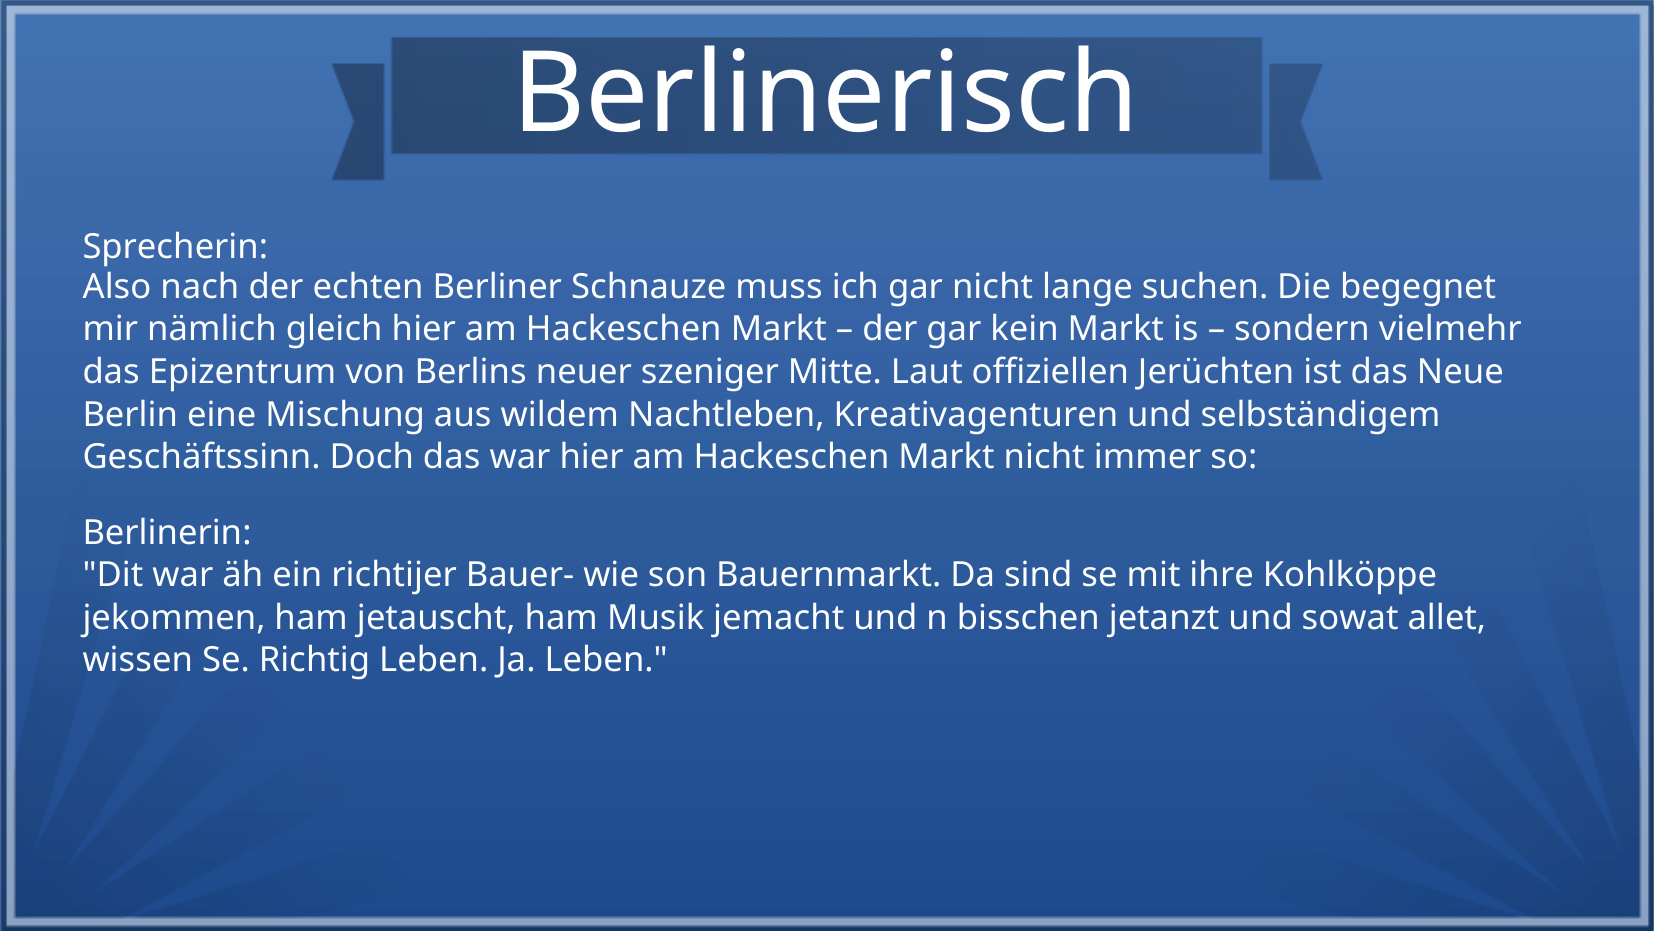

# Berlinerisch
Sprecherin:
Also nach der echten Berliner Schnauze muss ich gar nicht lange suchen. Die begegnet
mir nämlich gleich hier am Hackeschen Markt – der gar kein Markt is – sondern vielmehr
das Epizentrum von Berlins neuer szeniger Mitte. Laut offiziellen Jerüchten ist das Neue
Berlin eine Mischung aus wildem Nachtleben, Kreativagenturen und selbständigem
Geschäftssinn. Doch das war hier am Hackeschen Markt nicht immer so:
Berlinerin:
"Dit war äh ein richtijer Bauer- wie son Bauernmarkt. Da sind se mit ihre Kohlköppe
jekommen, ham jetauscht, ham Musik jemacht und n bisschen jetanzt und sowat allet,
wissen Se. Richtig Leben. Ja. Leben."